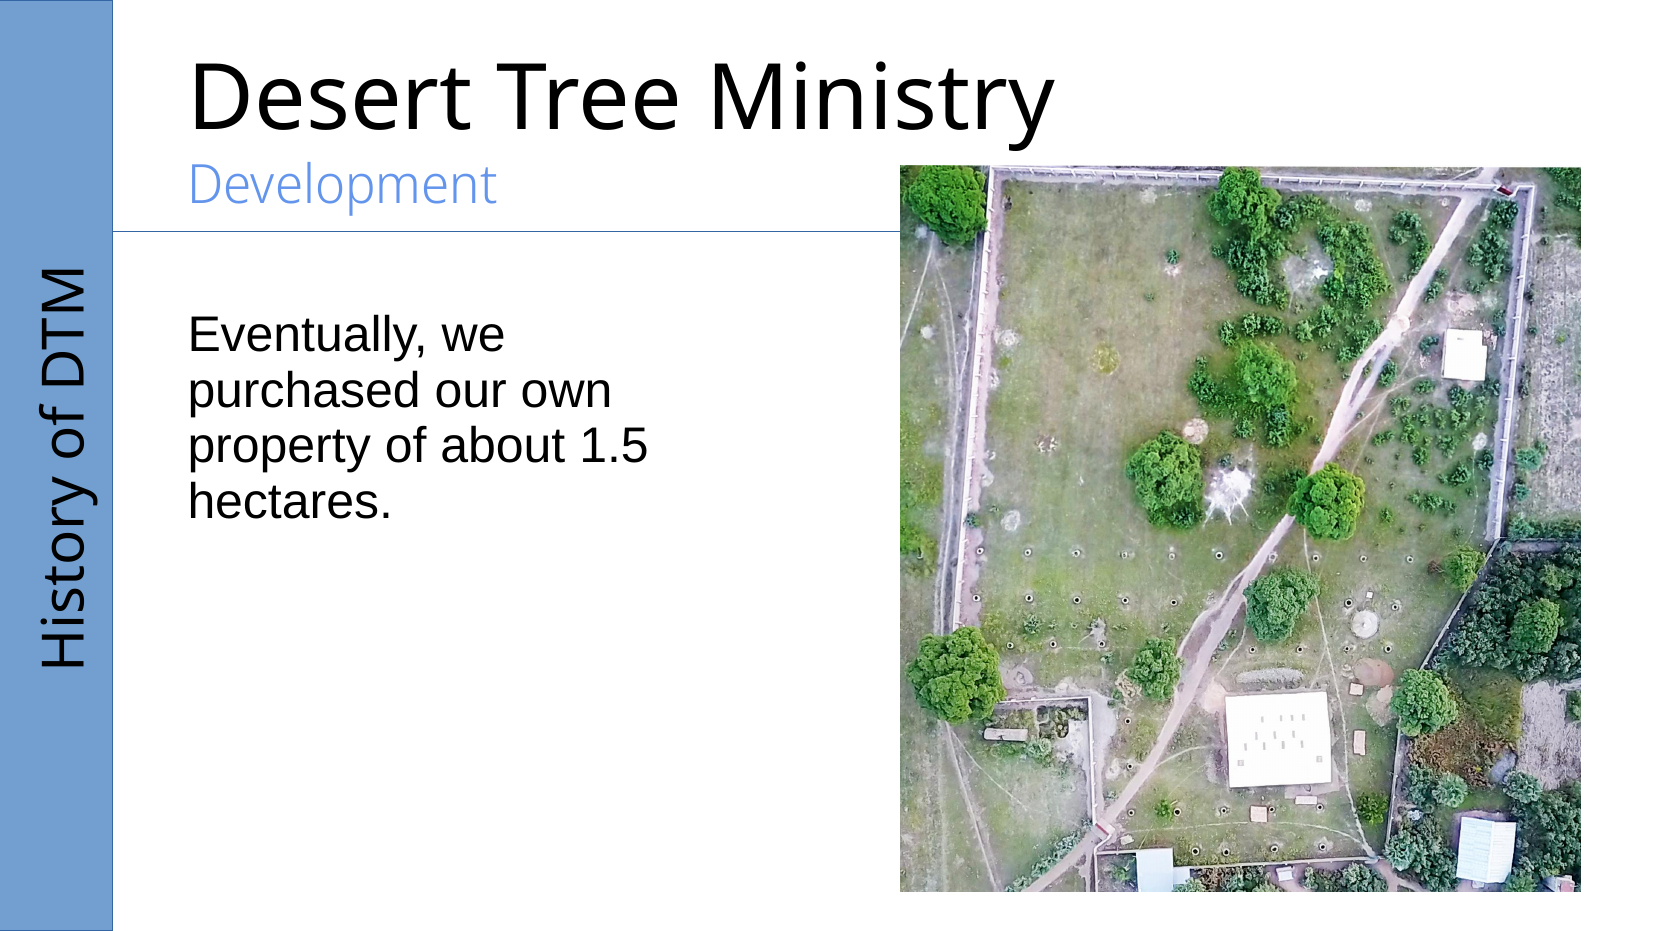

# Desert Tree Ministry
Development
Eventually, we purchased our own property of about 1.5 hectares.
History of DTM